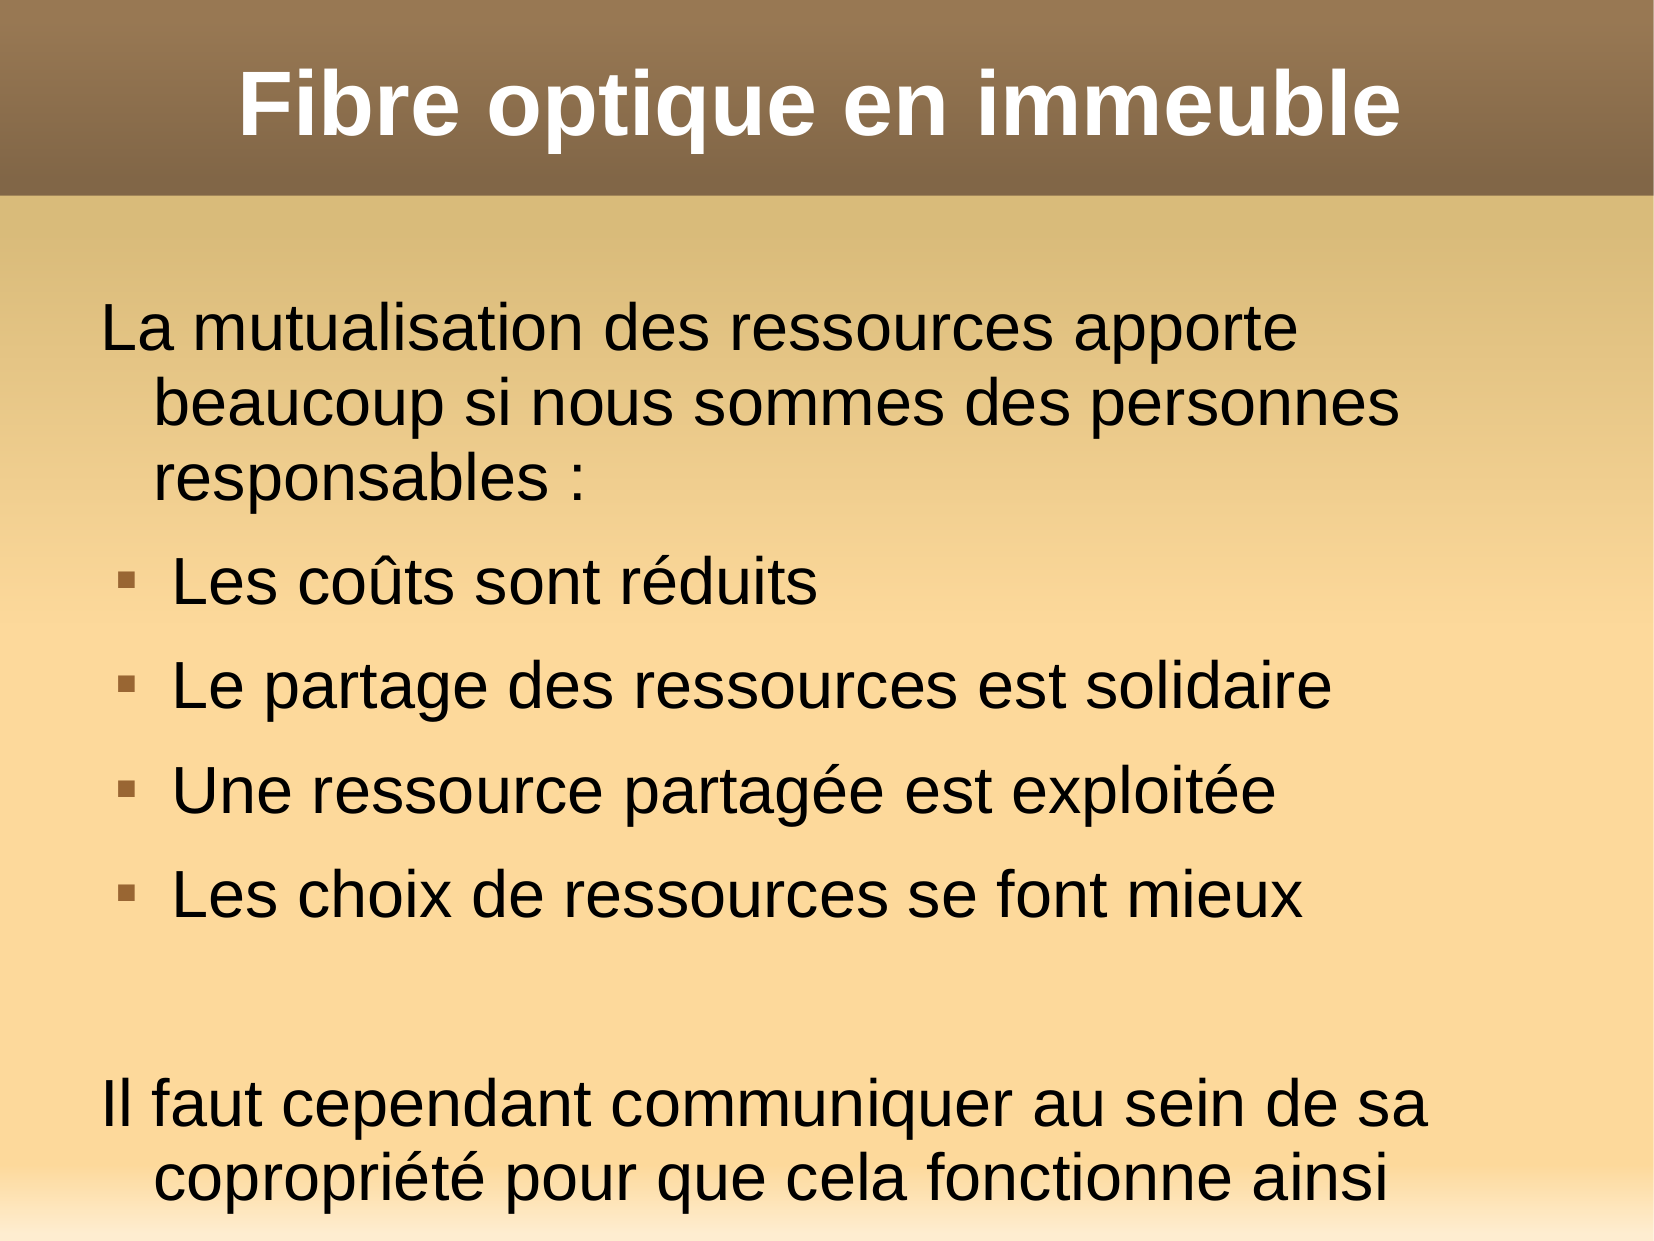

# Fibre optique en immeuble
La mutualisation des ressources apporte beaucoup si nous sommes des personnes responsables :
Les coûts sont réduits
Le partage des ressources est solidaire
Une ressource partagée est exploitée
Les choix de ressources se font mieux
Il faut cependant communiquer au sein de sa copropriété pour que cela fonctionne ainsi